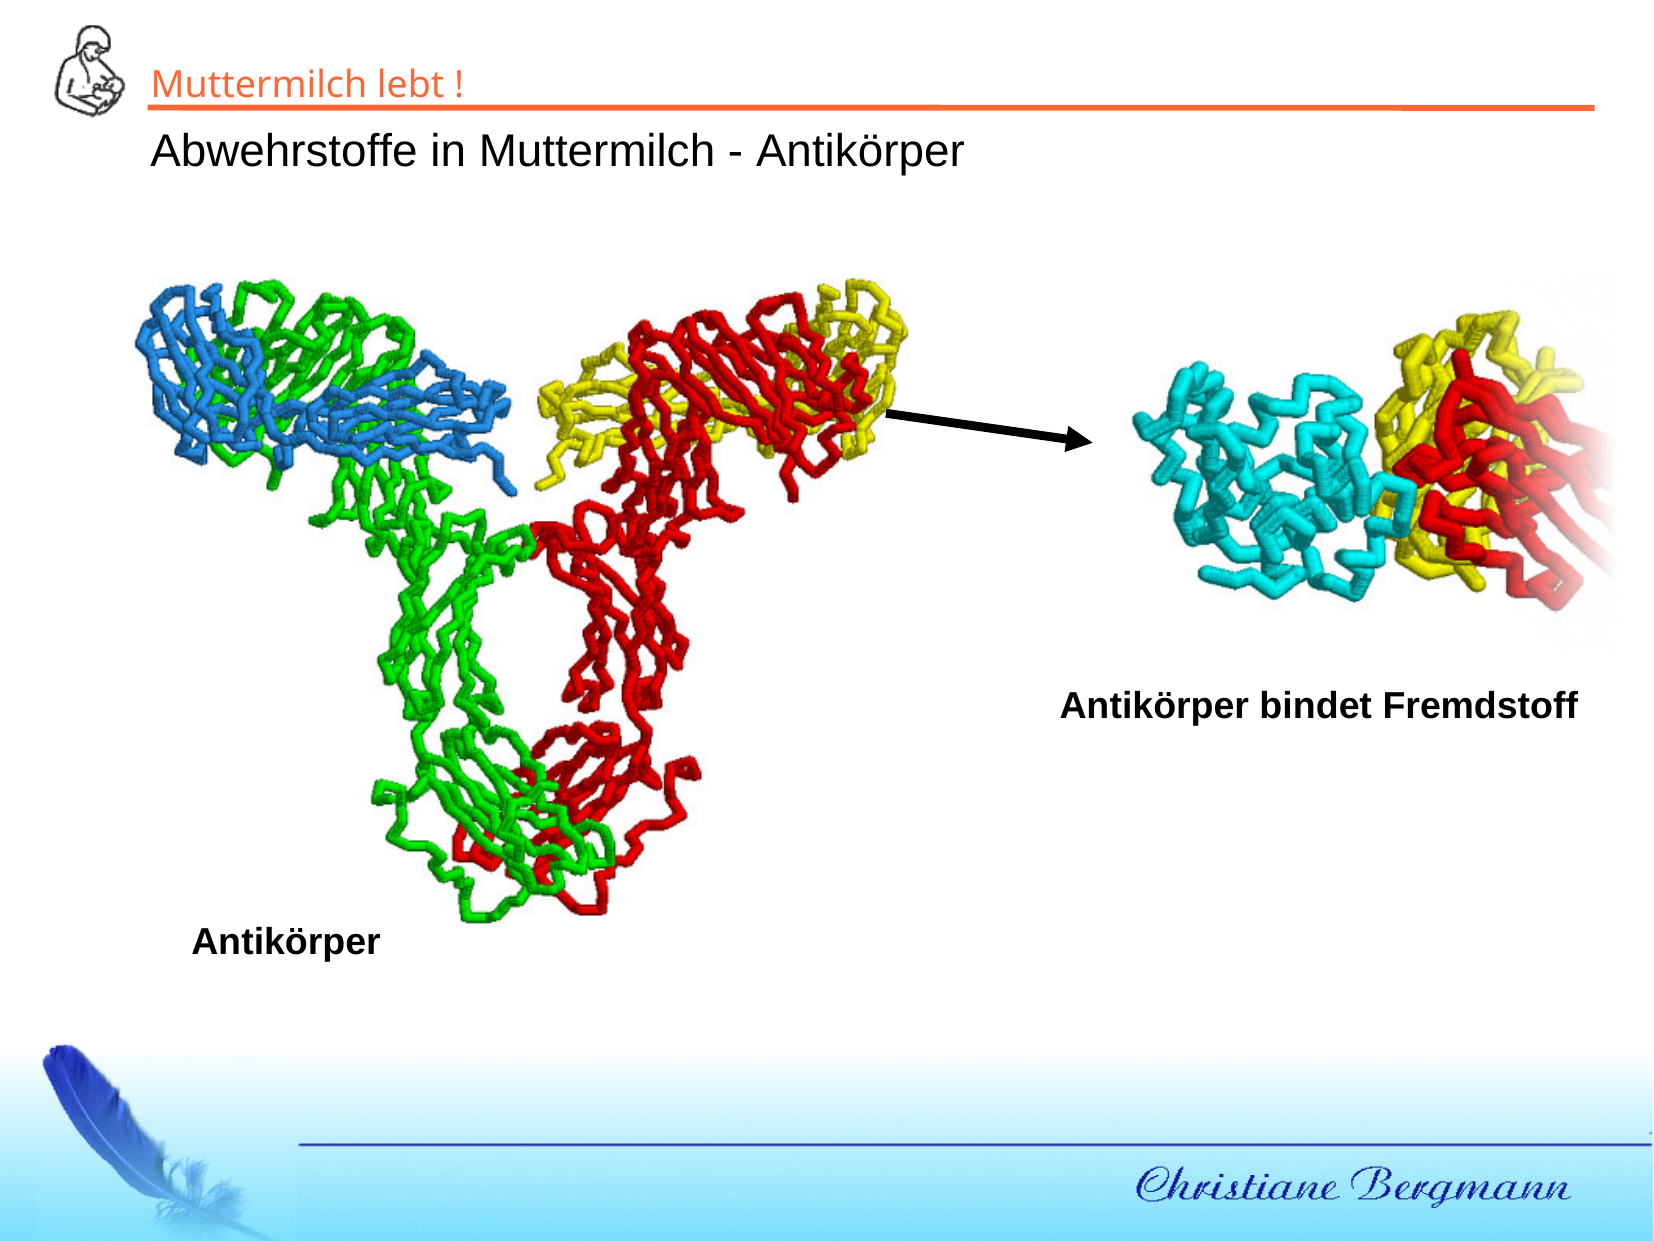

Muttermilch lebt !
Abwehrstoffe in Muttermilch - Antikörper
Antikörper bindet Fremdstoff
Antikörper